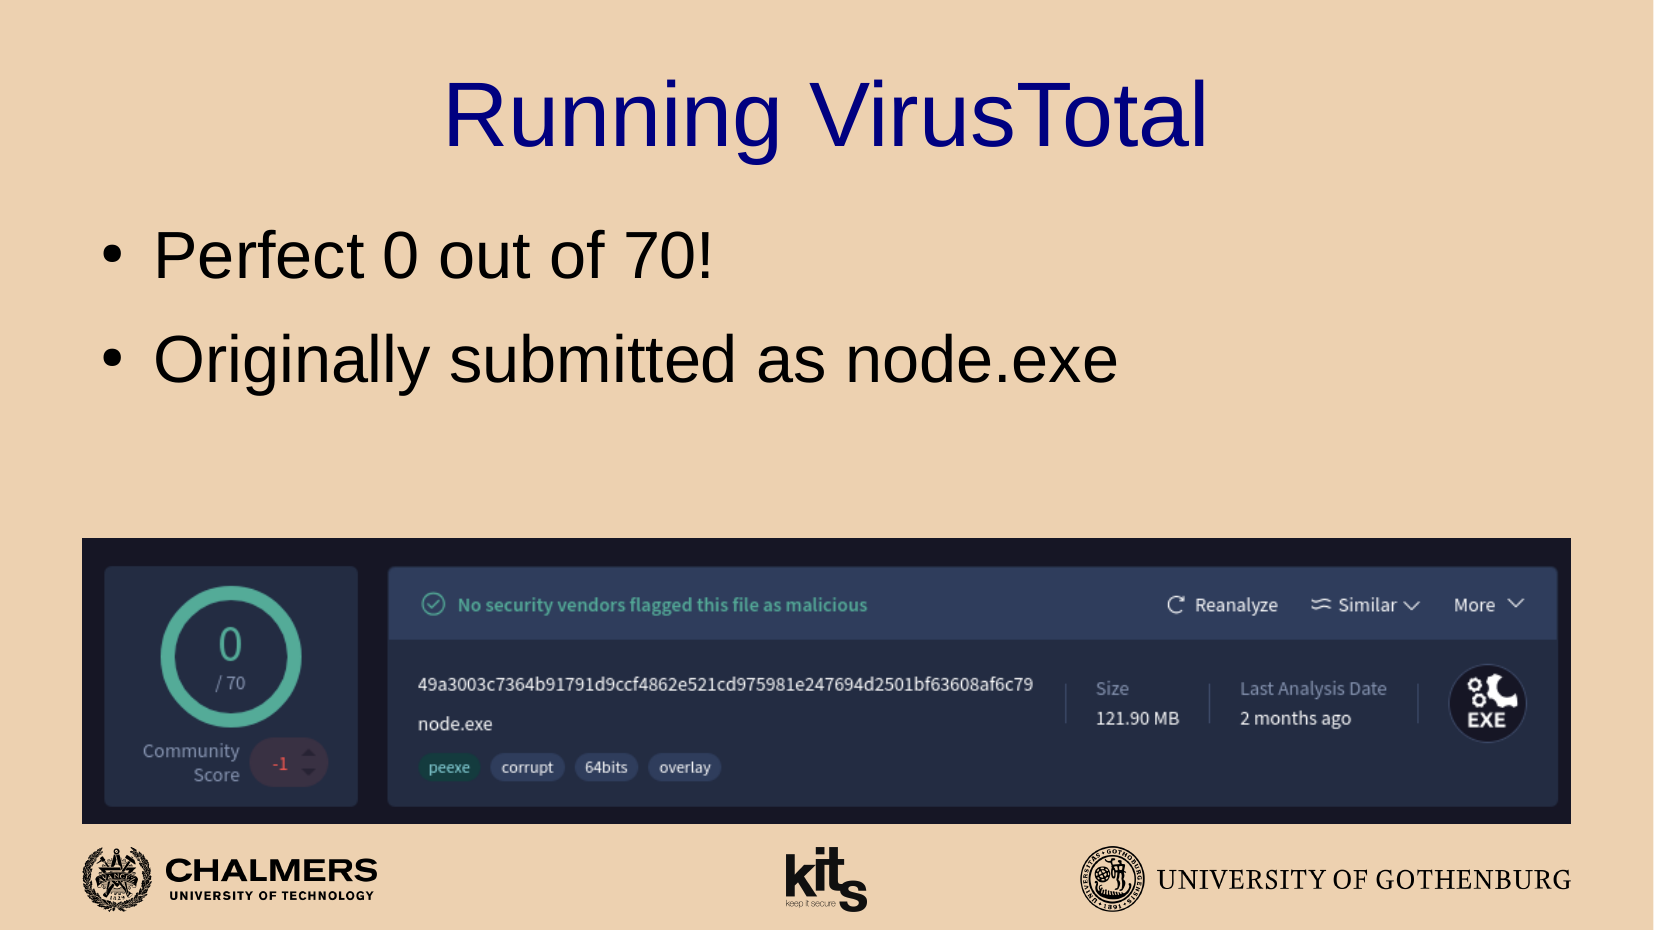

# Running VirusTotal
Perfect 0 out of 70!
Originally submitted as node.exe